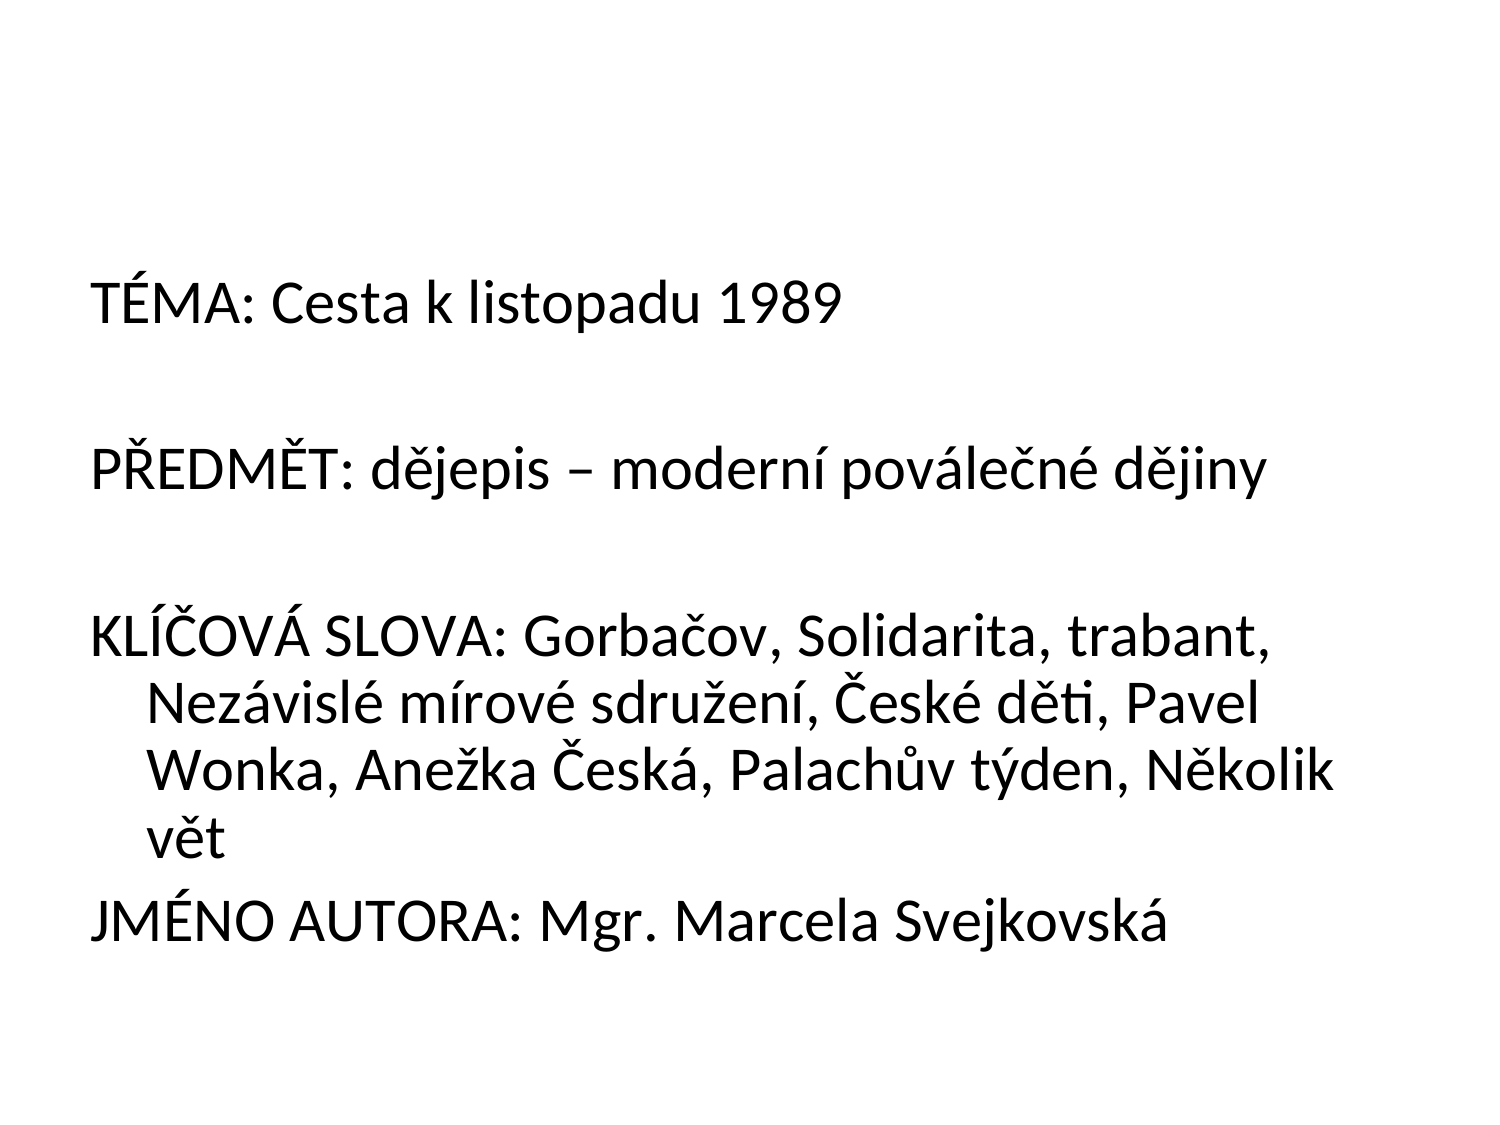

# TÉMA: Cesta k listopadu 1989
PŘEDMĚT: dějepis – moderní poválečné dějiny
KLÍČOVÁ SLOVA: Gorbačov, Solidarita, trabant, Nezávislé mírové sdružení, České děti, Pavel Wonka, Anežka Česká, Palachův týden, Několik vět
JMÉNO AUTORA: Mgr. Marcela Svejkovská